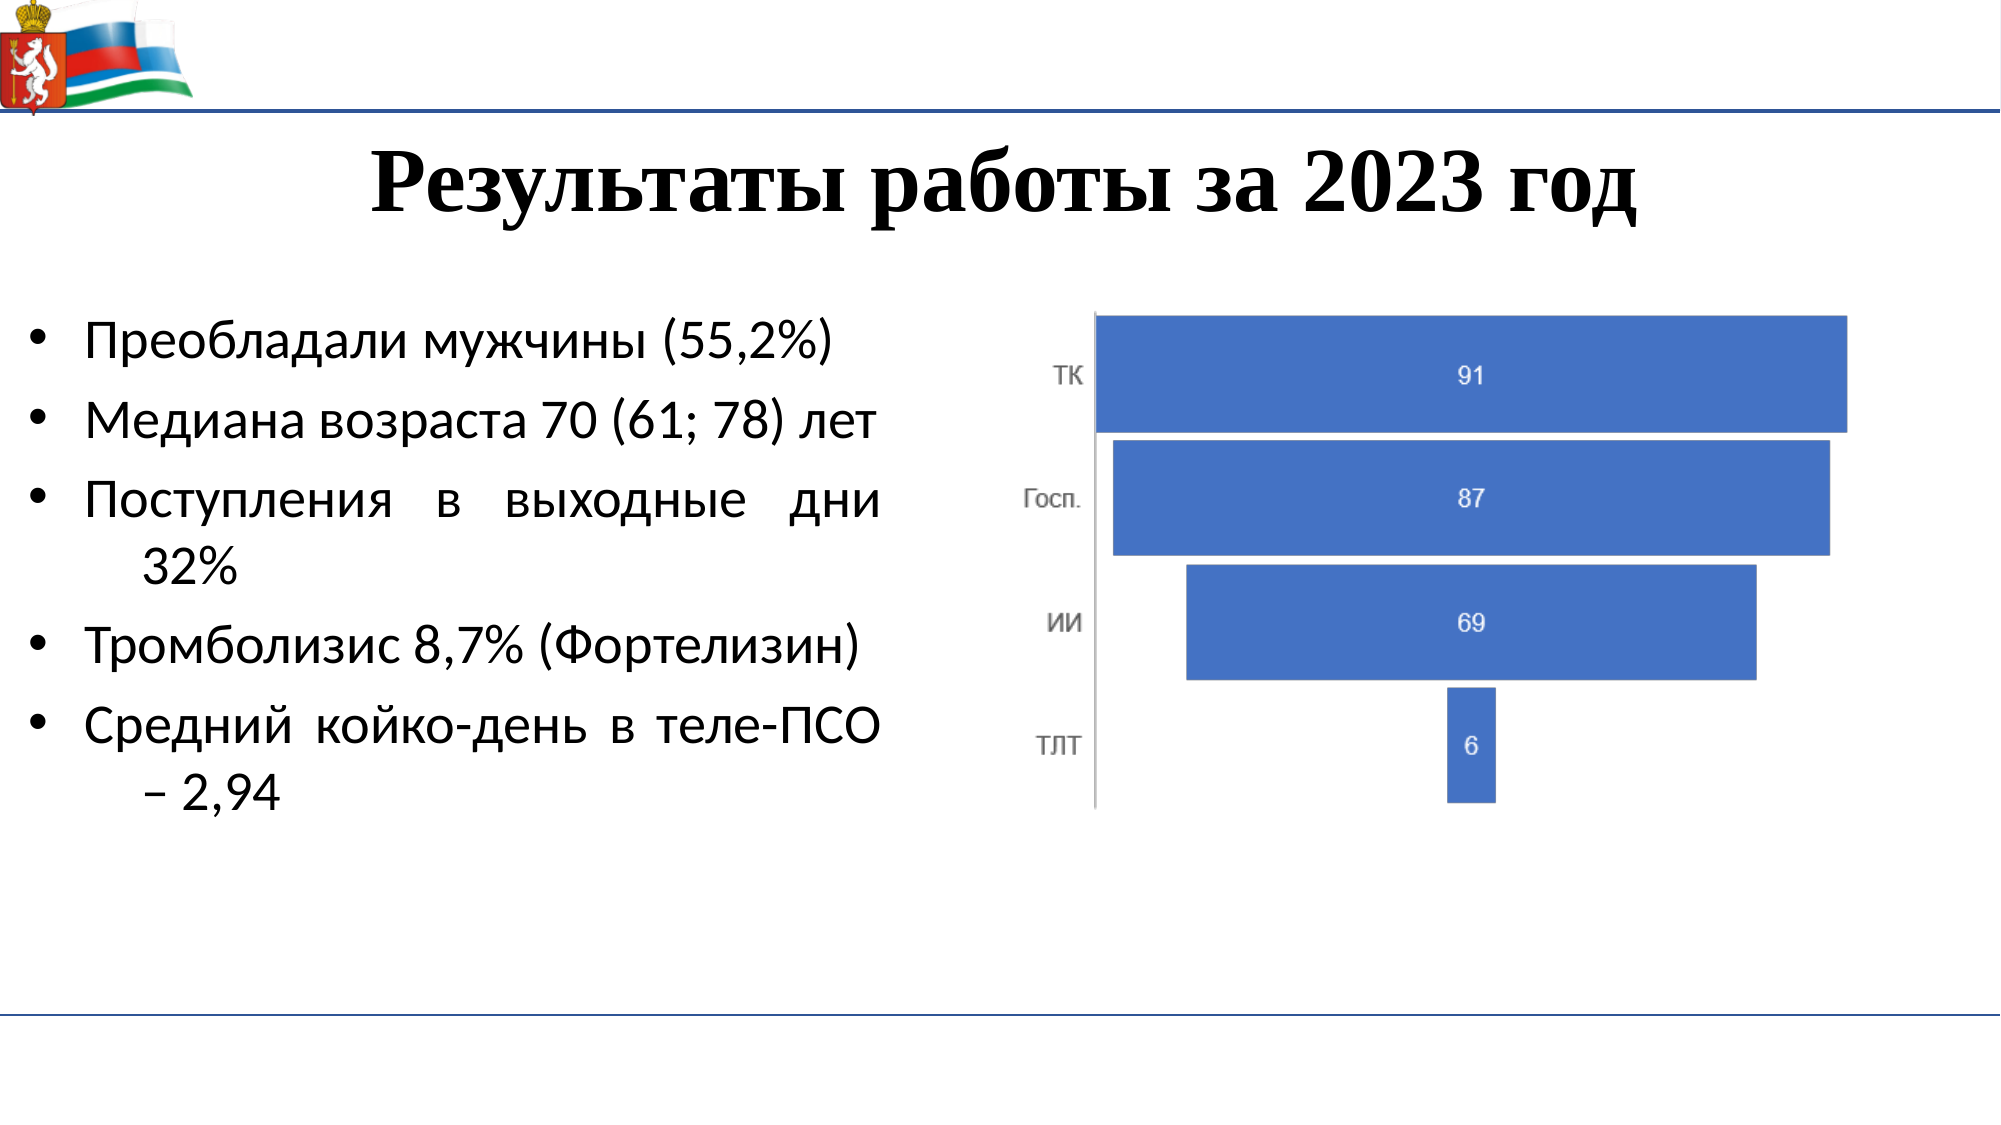

Результаты работы за 2023 год
# Преобладали мужчины (55,2%)
Медиана возраста 70 (61; 78) лет
Поступления в выходные дни 32%
Тромболизис 8,7% (Фортелизин)
Средний койко-день в теле-ПСО – 2,94